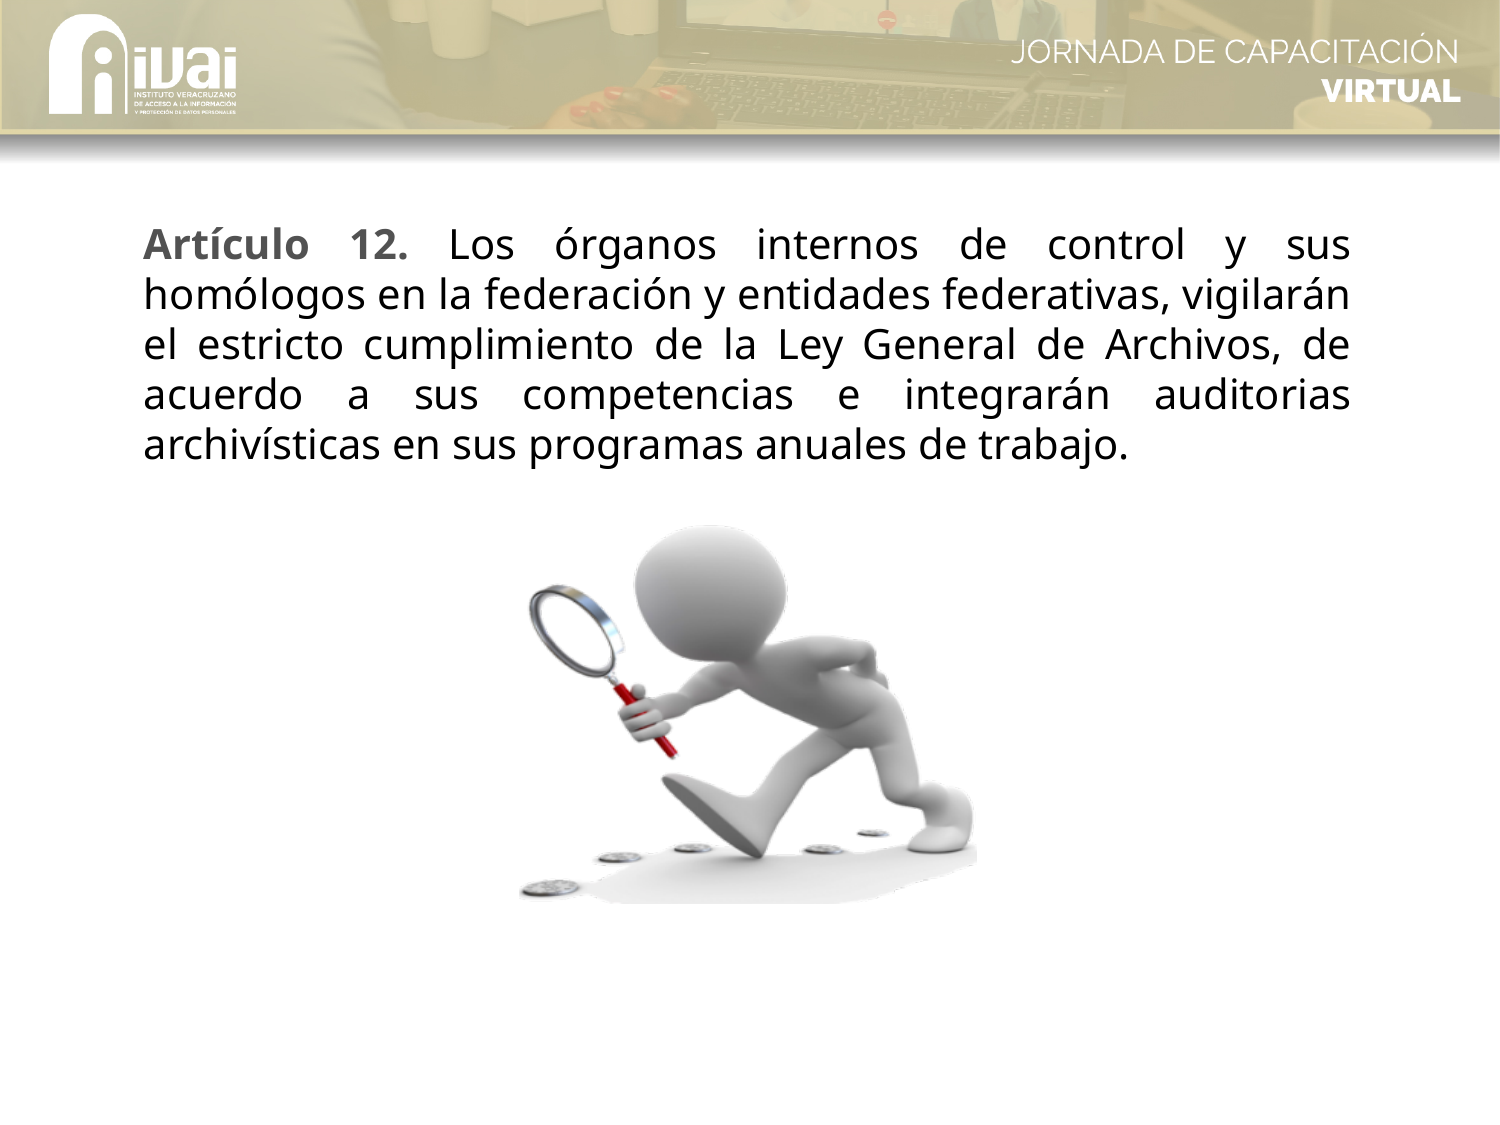

Artículo 12. Los órganos internos de control y sus homólogos en la federación y entidades federativas, vigilarán el estricto cumplimiento de la Ley General de Archivos, de acuerdo a sus competencias e integrarán auditorias archivísticas en sus programas anuales de trabajo.